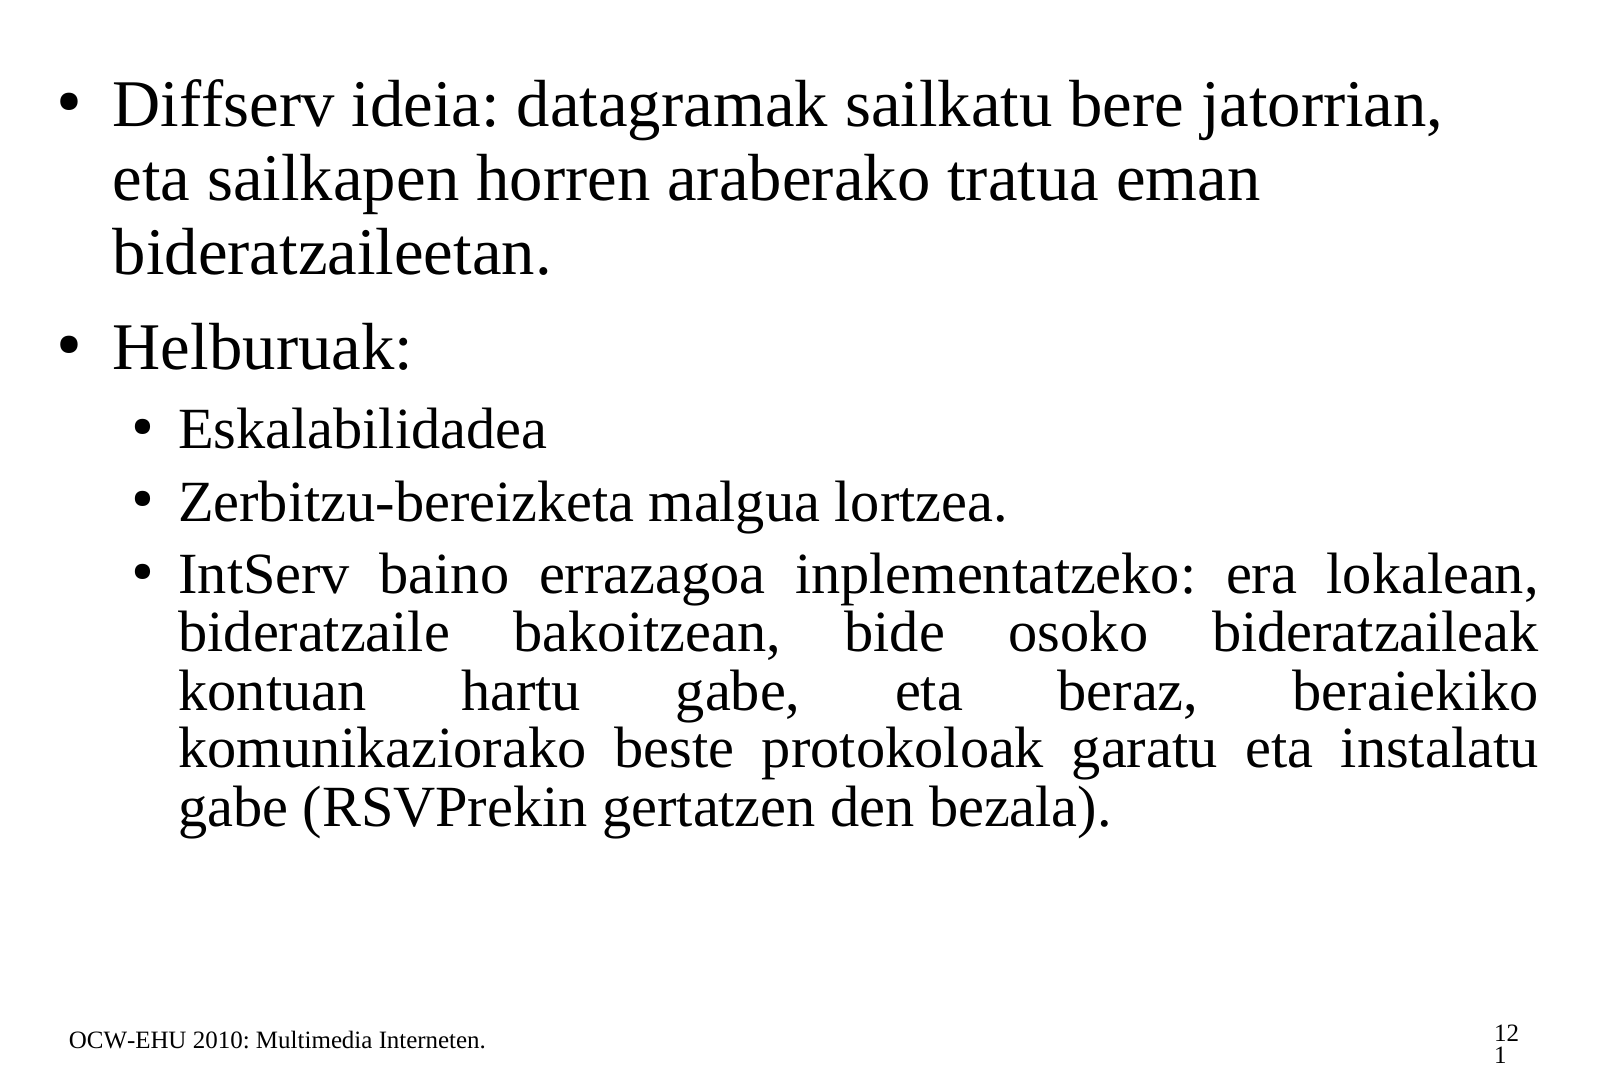

# Diffserv ideia: datagramak sailkatu bere jatorrian, eta sailkapen horren araberako tratua eman bideratzaileetan.
Helburuak:
Eskalabilidadea
Zerbitzu-bereizketa malgua lortzea.
IntServ baino errazagoa inplementatzeko: era lokalean, bideratzaile bakoitzean, bide osoko bideratzaileak kontuan hartu gabe, eta beraz, beraiekiko komunikaziorako beste protokoloak garatu eta instalatu gabe (RSVPrekin gertatzen den bezala).
121